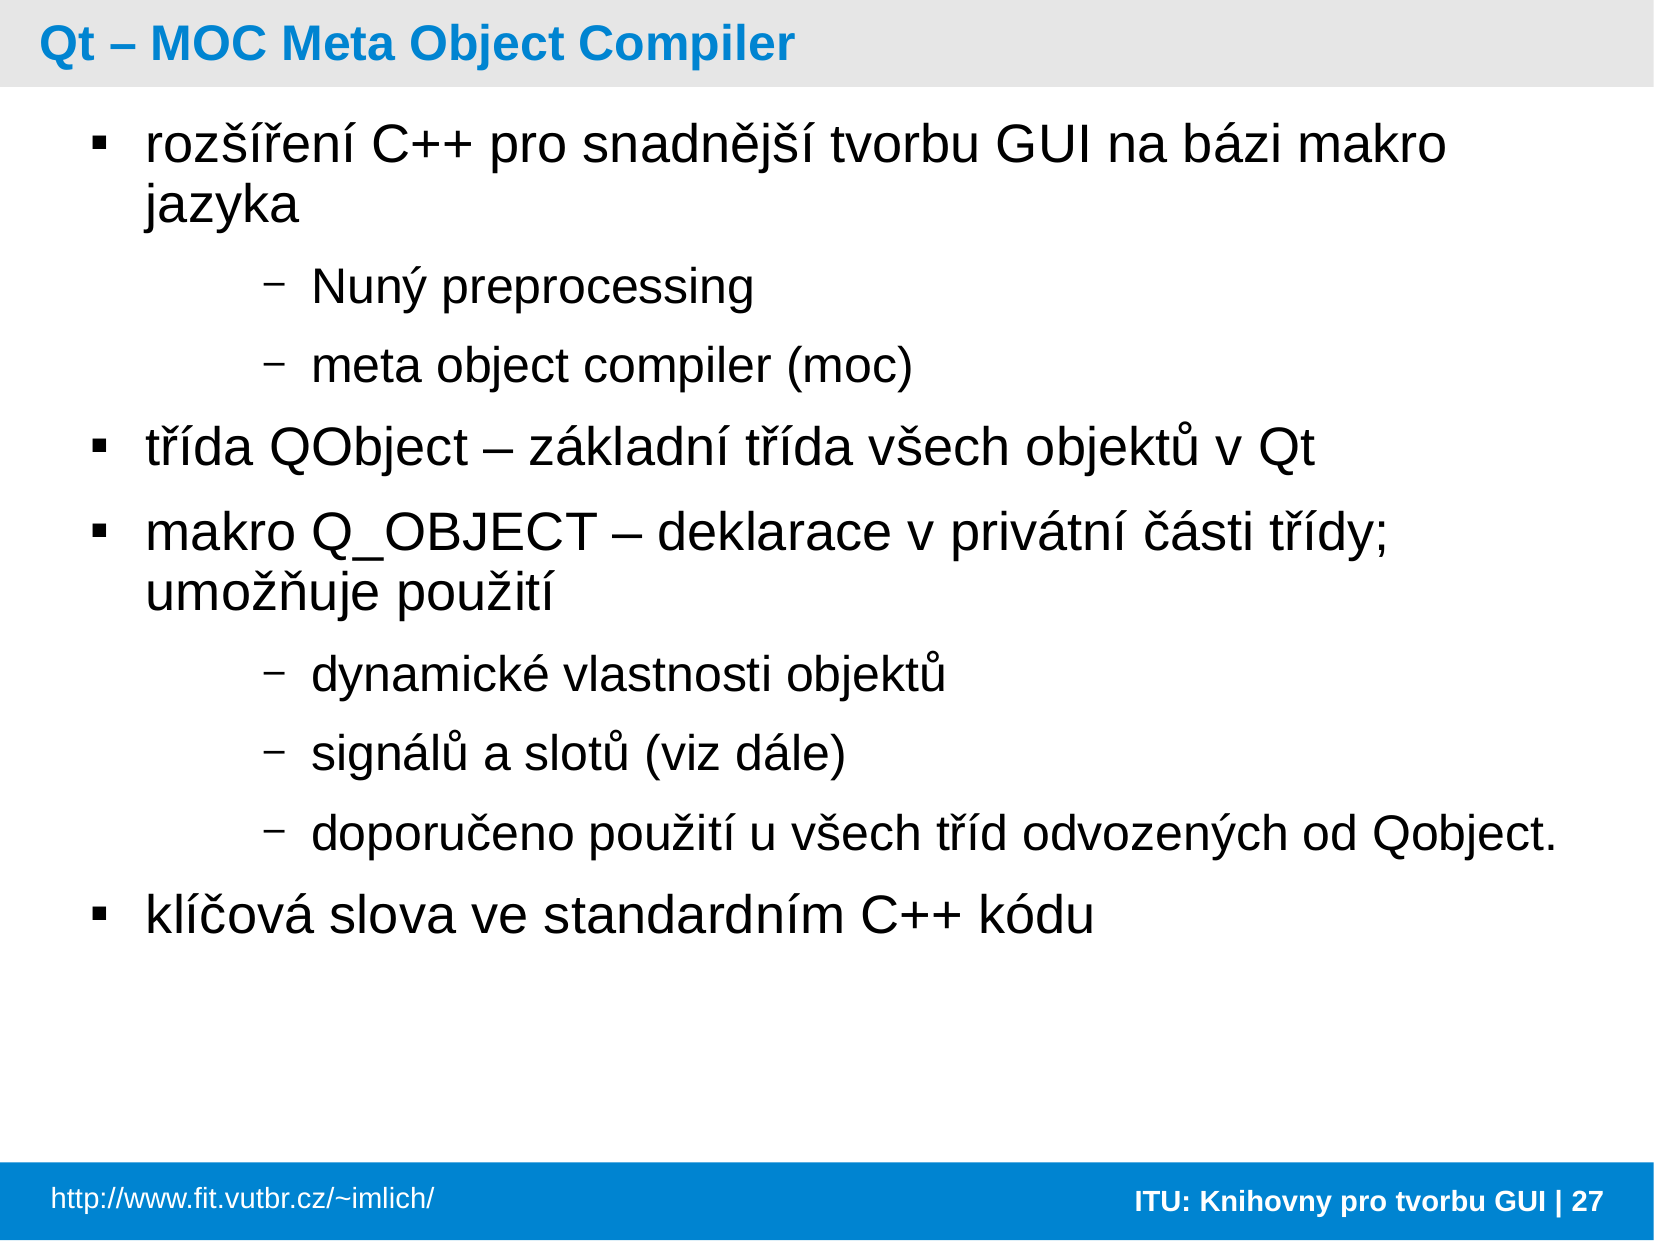

# Qt – MOC Meta Object Compiler
rozšíření C++ pro snadnější tvorbu GUI na bázi makro jazyka
Nuný preprocessing
meta object compiler (moc)
třída QObject – základní třída všech objektů v Qt
makro Q_OBJECT – deklarace v privátní části třídy; umožňuje použití
dynamické vlastnosti objektů
signálů a slotů (viz dále)
doporučeno použití u všech tříd odvozených od Qobject.
klíčová slova ve standardním C++ kódu